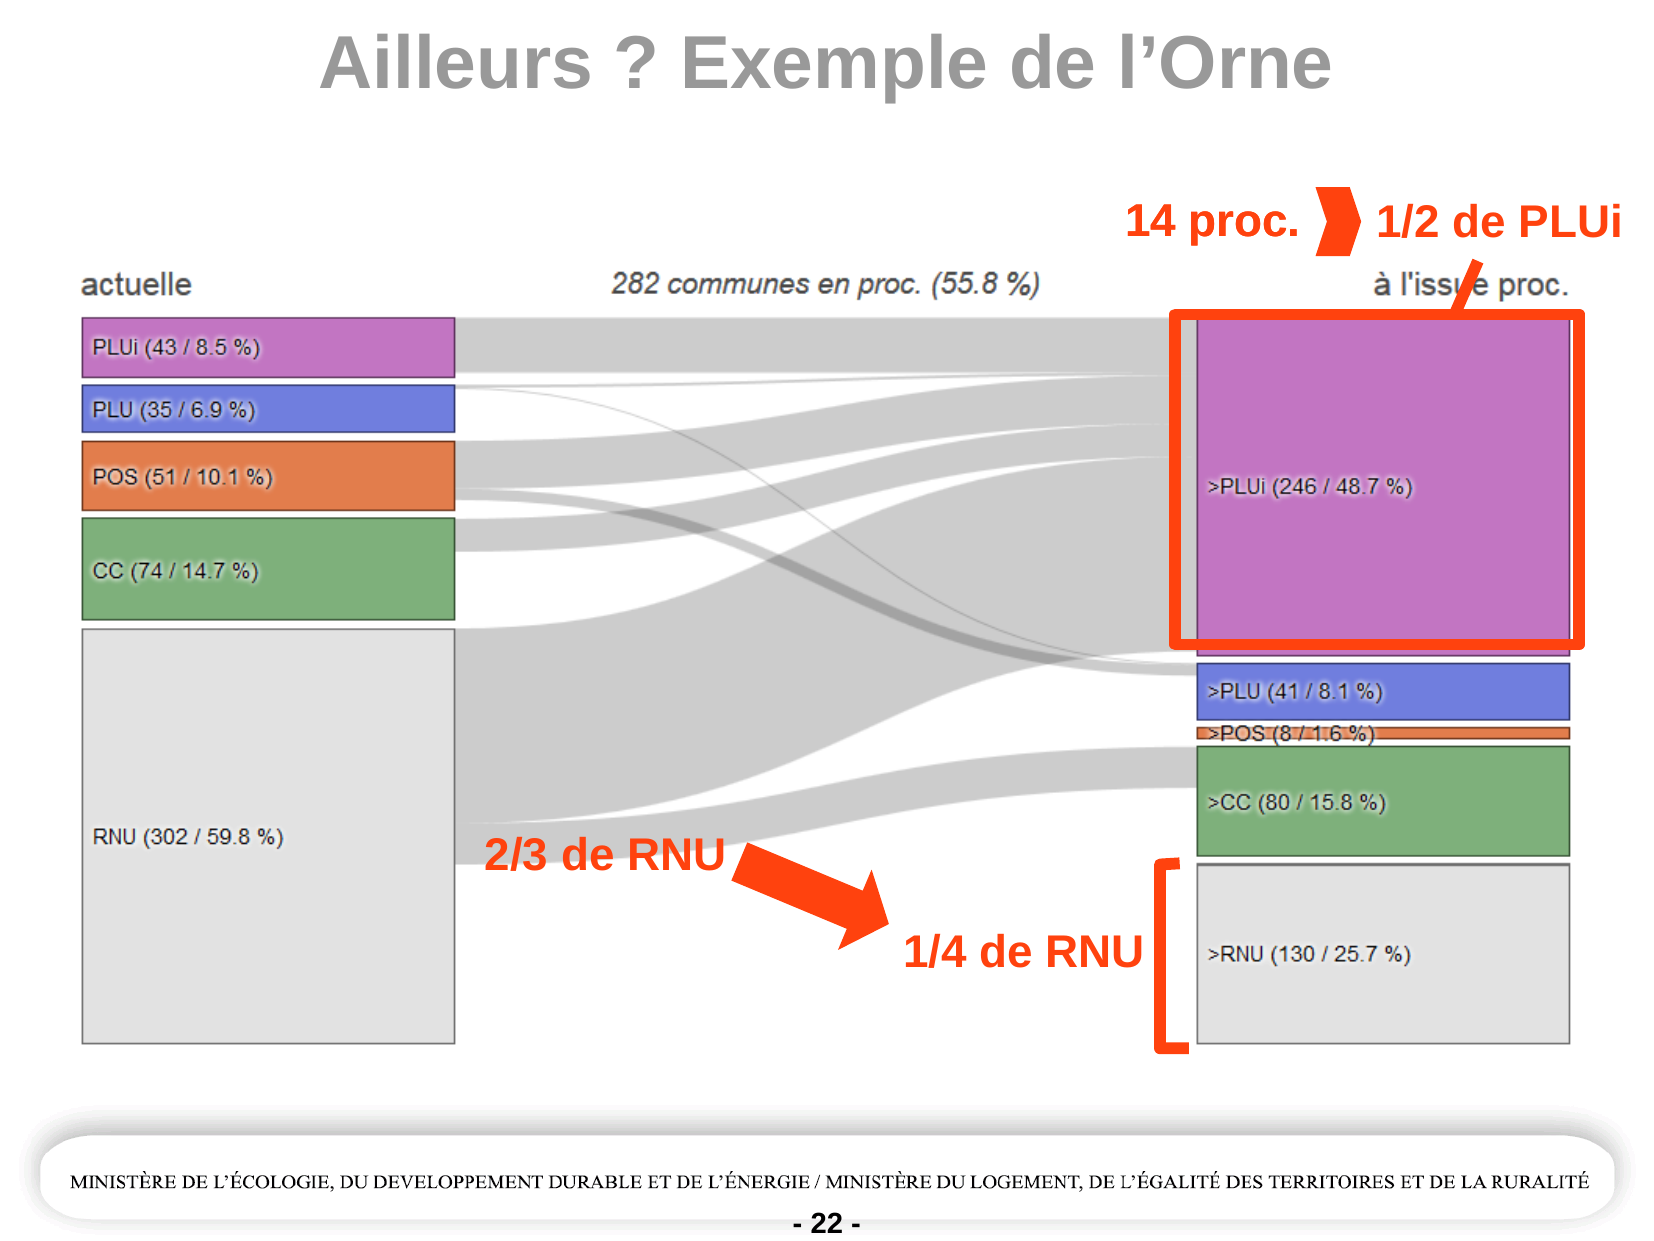

# Ailleurs ? Exemple de l’Orne
14 proc.
14 proc.
1/2 de PLUi
2/3 de RNU
1/4 de RNU